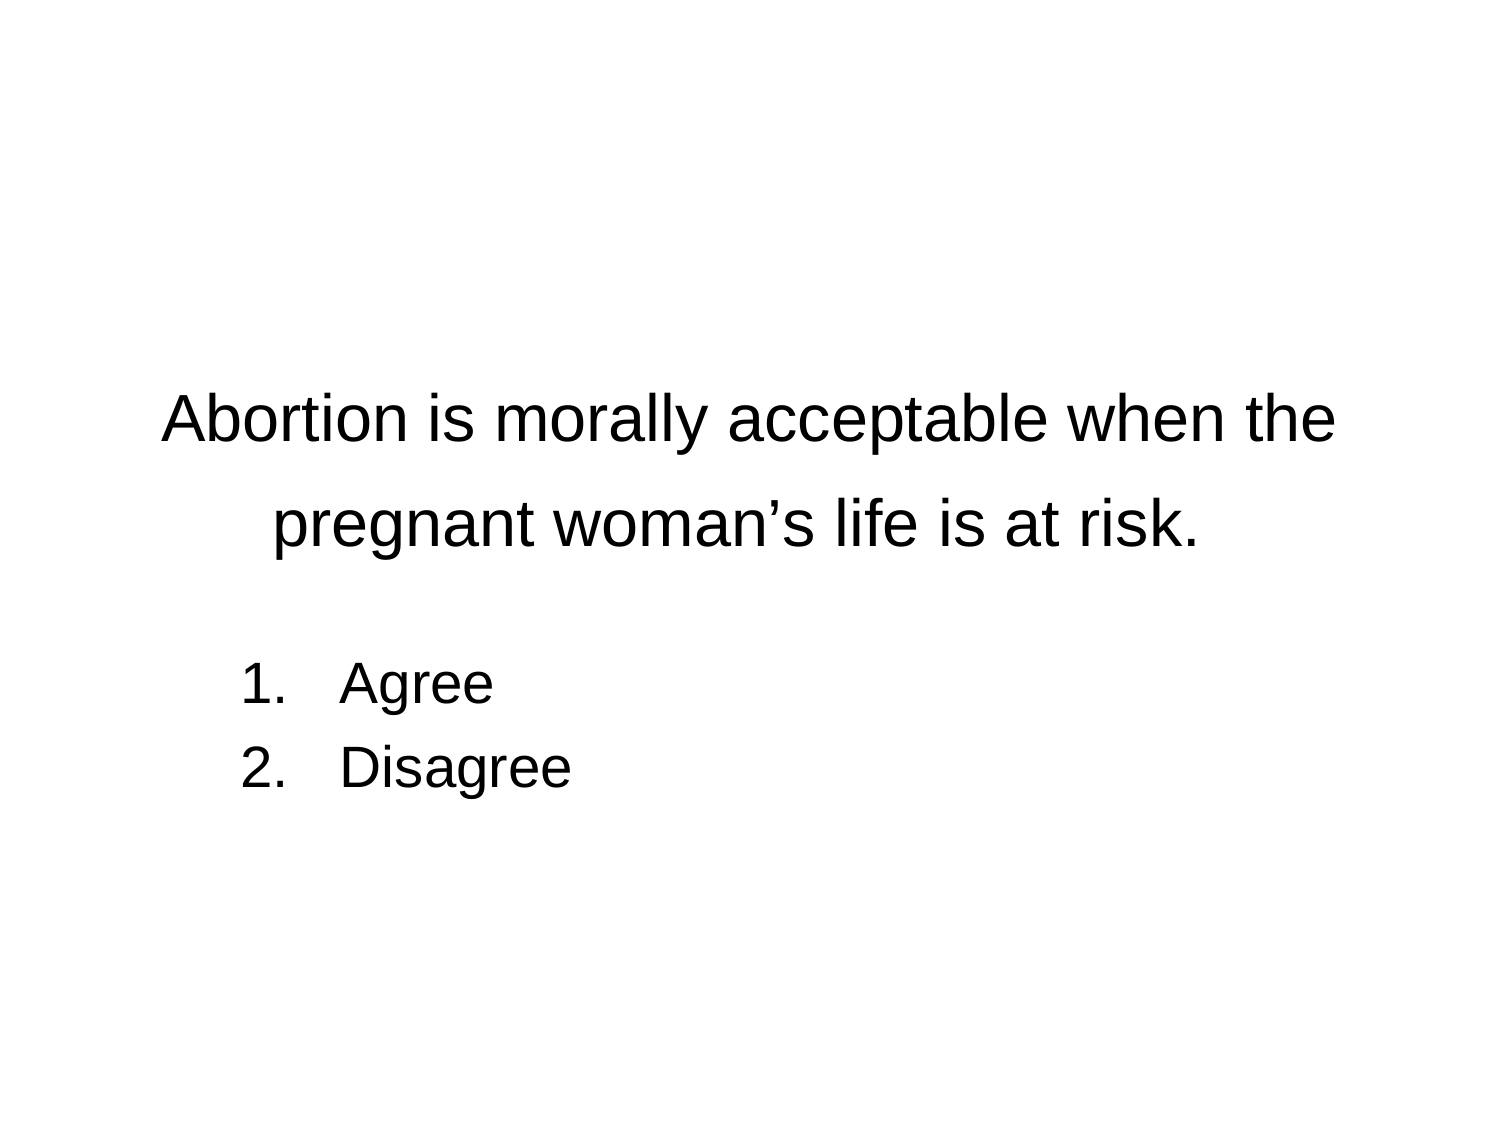

# Abortion is morally acceptable when the pregnant woman’s life is at risk.
Agree
Disagree